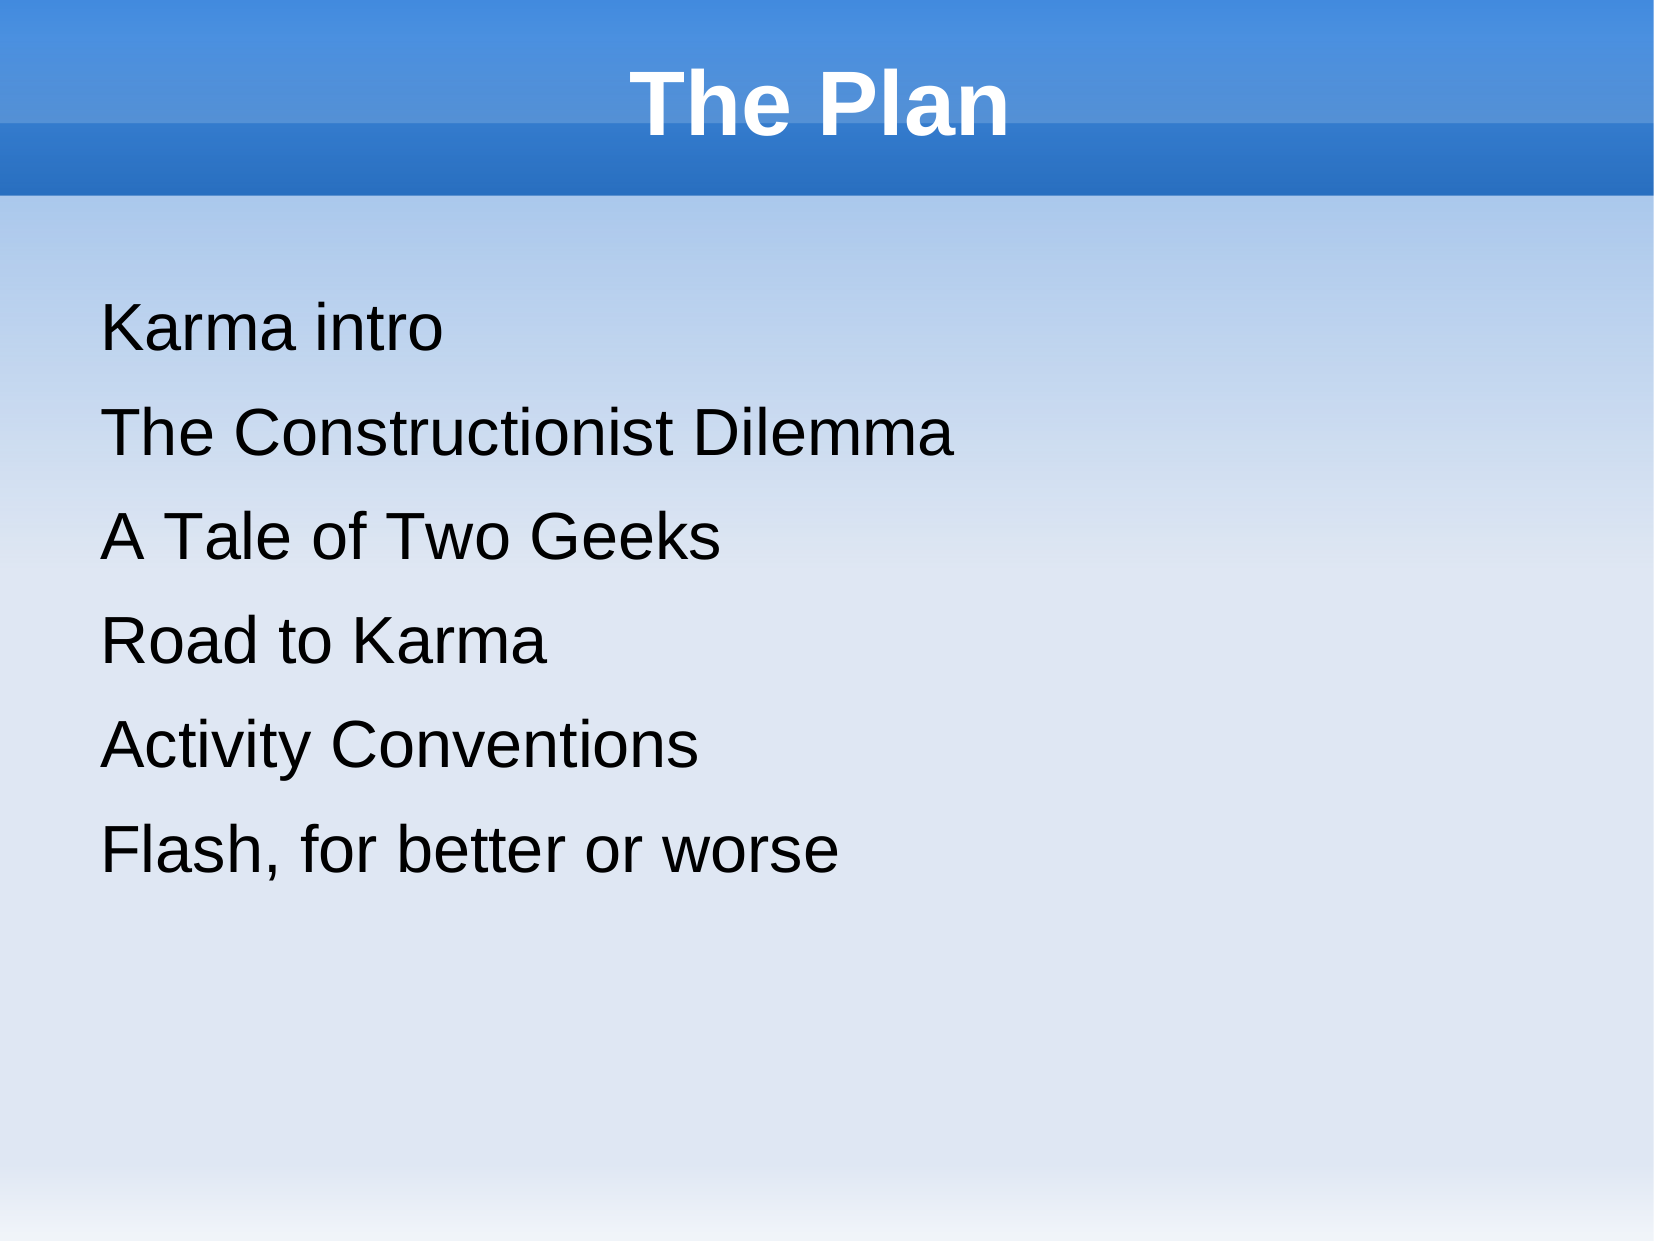

# The Plan
Karma intro
The Constructionist Dilemma
A Tale of Two Geeks
Road to Karma
Activity Conventions
Flash, for better or worse